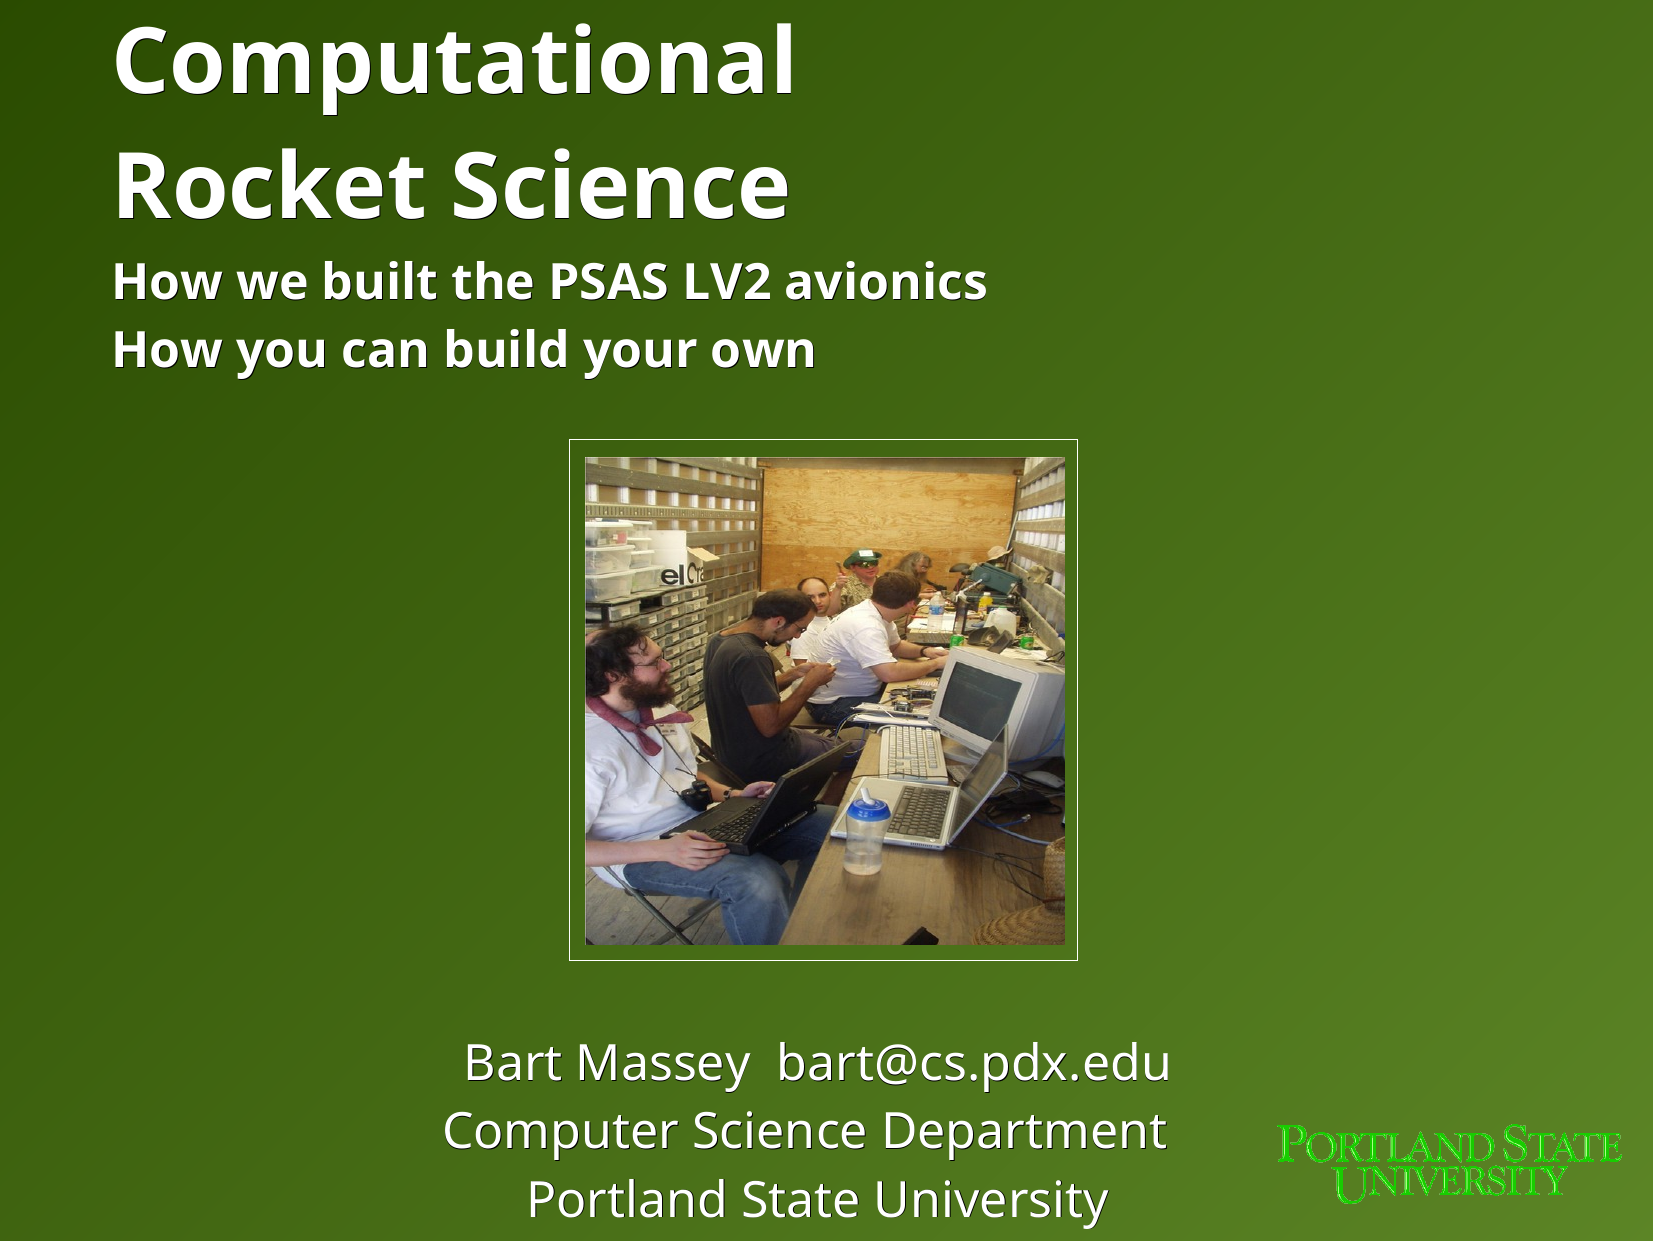

# Computational Rocket Science How we built the PSAS LV2 avionics How you can build your own
Bart Massey bart@cs.pdx.edu
Computer Science Department
Portland State University